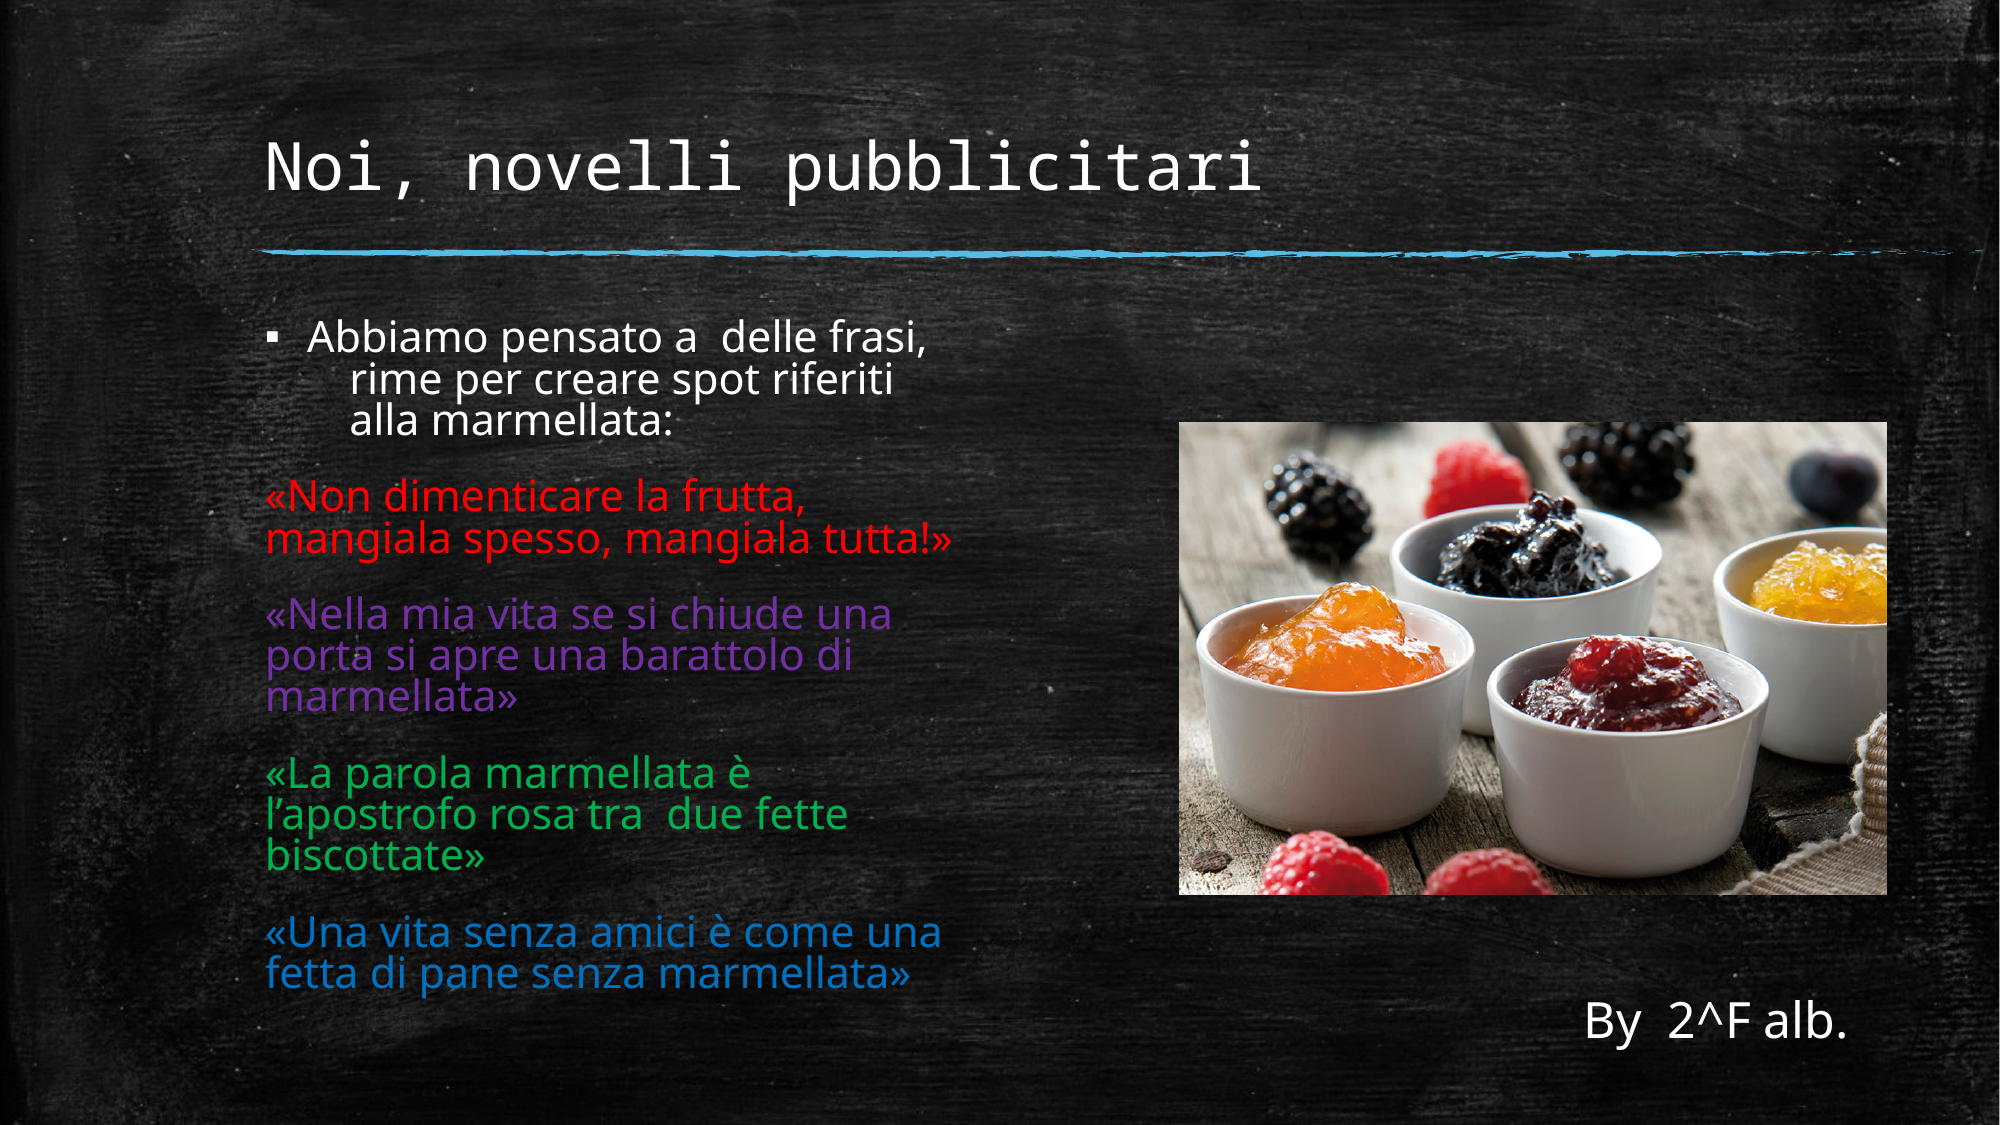

# Noi, novelli pubblicitari
Abbiamo pensato a delle frasi, rime per creare spot riferiti alla marmellata:
«Non dimenticare la frutta, mangiala spesso, mangiala tutta!»
«Nella mia vita se si chiude una porta si apre una barattolo di marmellata»
«La parola marmellata è l’apostrofo rosa tra due fette biscottate»
«Una vita senza amici è come una fetta di pane senza marmellata»
By 2^F alb.